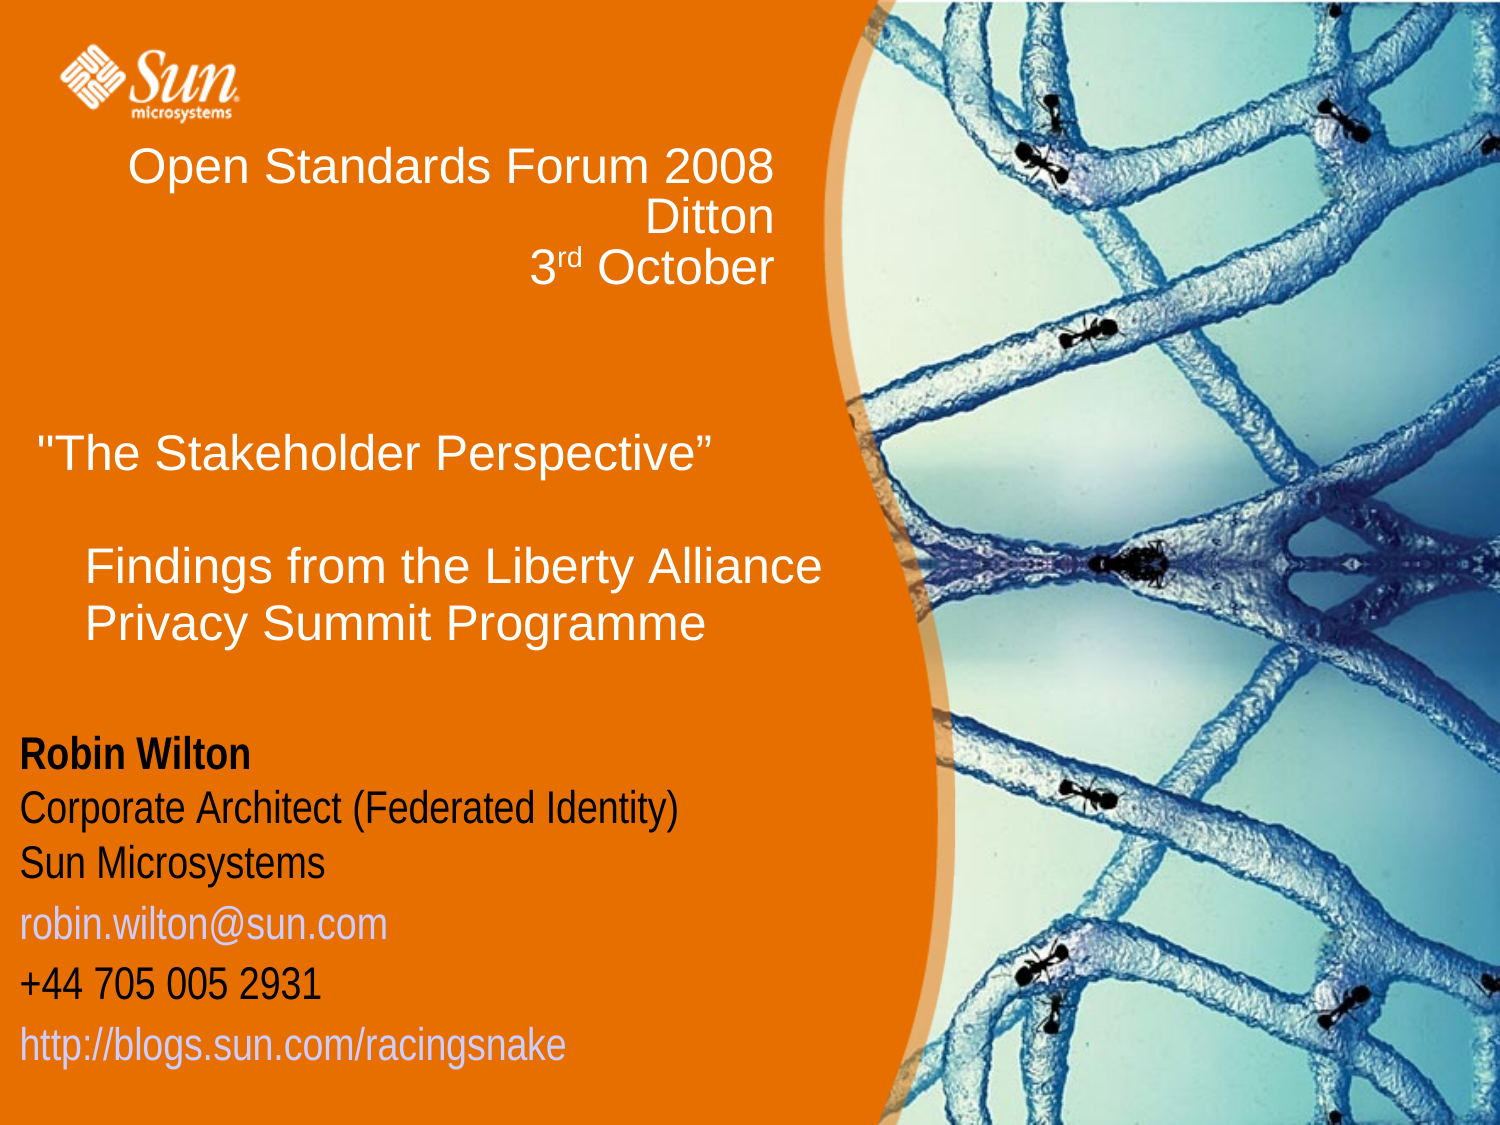

Open Standards Forum 2008
Ditton
 3rd October
# "The Stakeholder Perspective” Findings from the Liberty Alliance Privacy Summit Programme
Robin Wilton
Corporate Architect (Federated Identity)
Sun Microsystems
robin.wilton@sun.com
+44 705 005 2931
http://blogs.sun.com/racingsnake